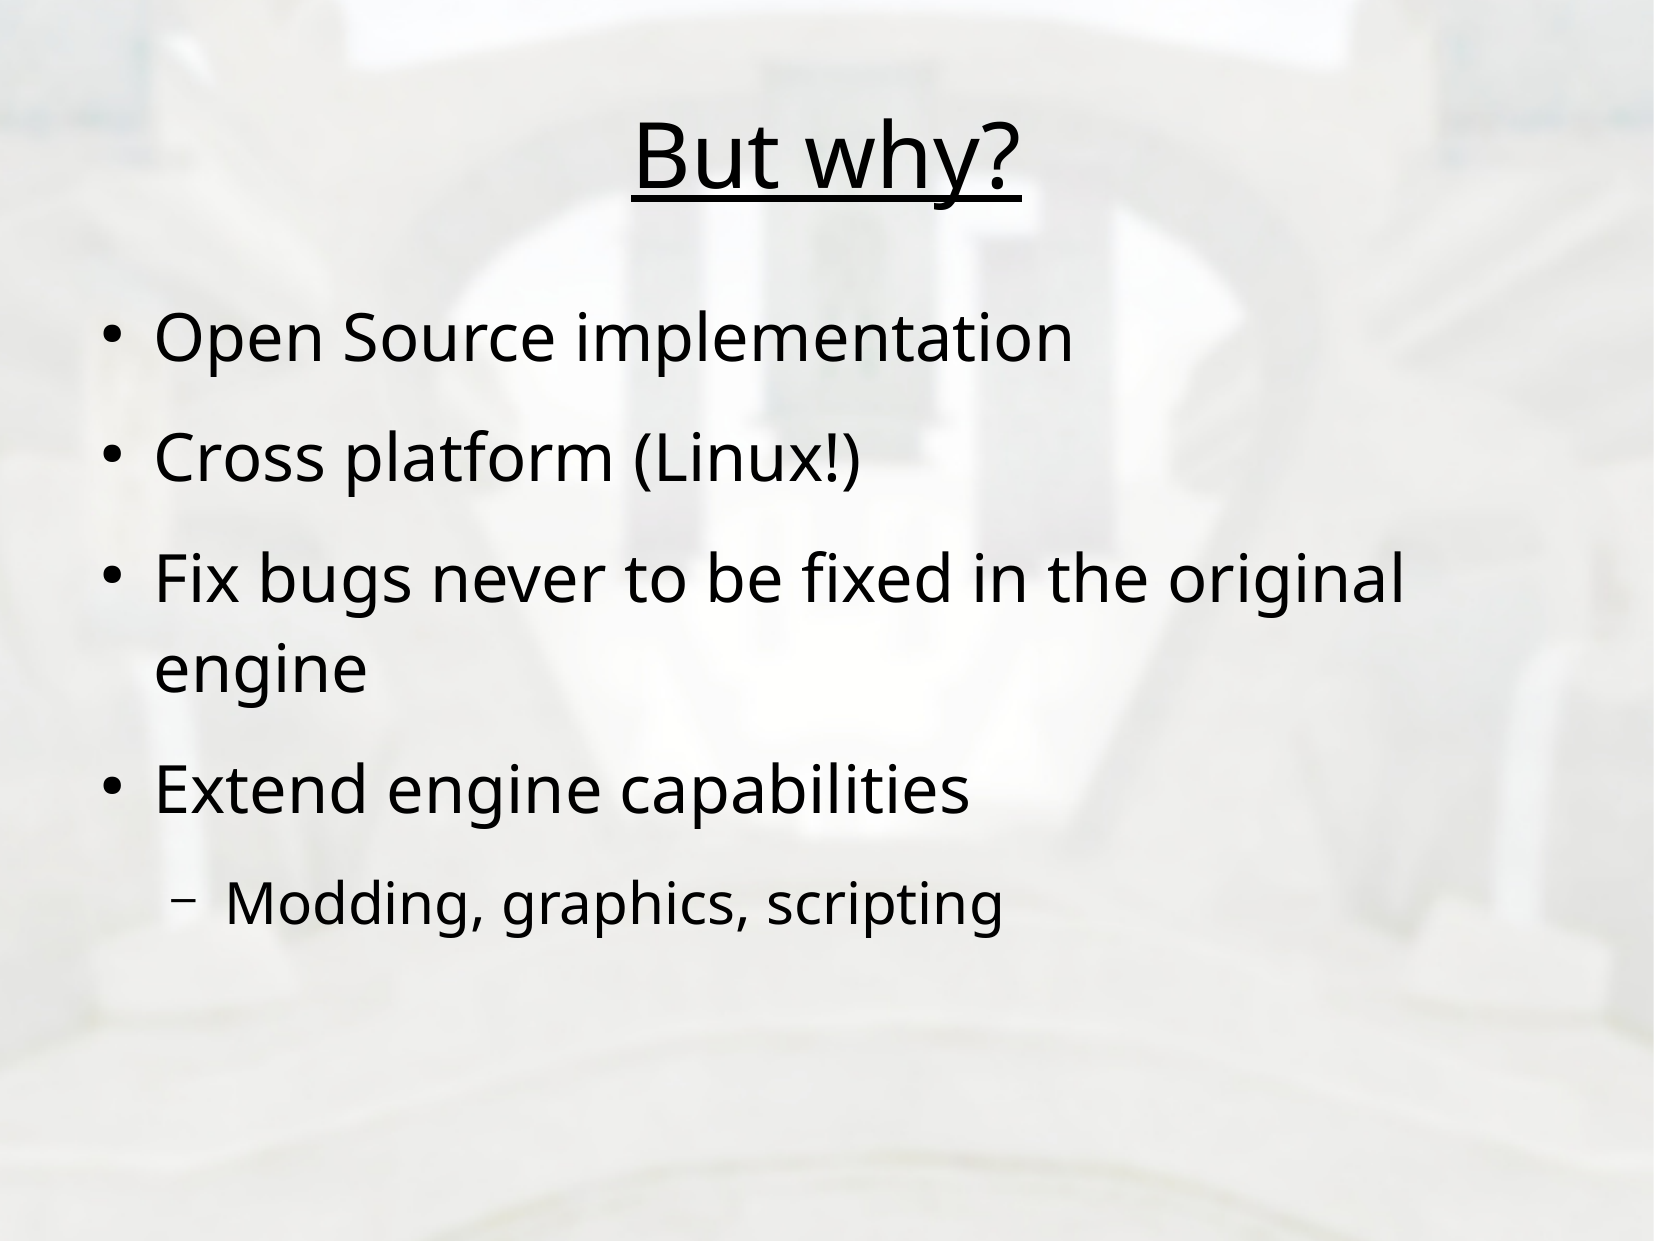

# But why?
Open Source implementation
Cross platform (Linux!)
Fix bugs never to be fixed in the original engine
Extend engine capabilities
Modding, graphics, scripting